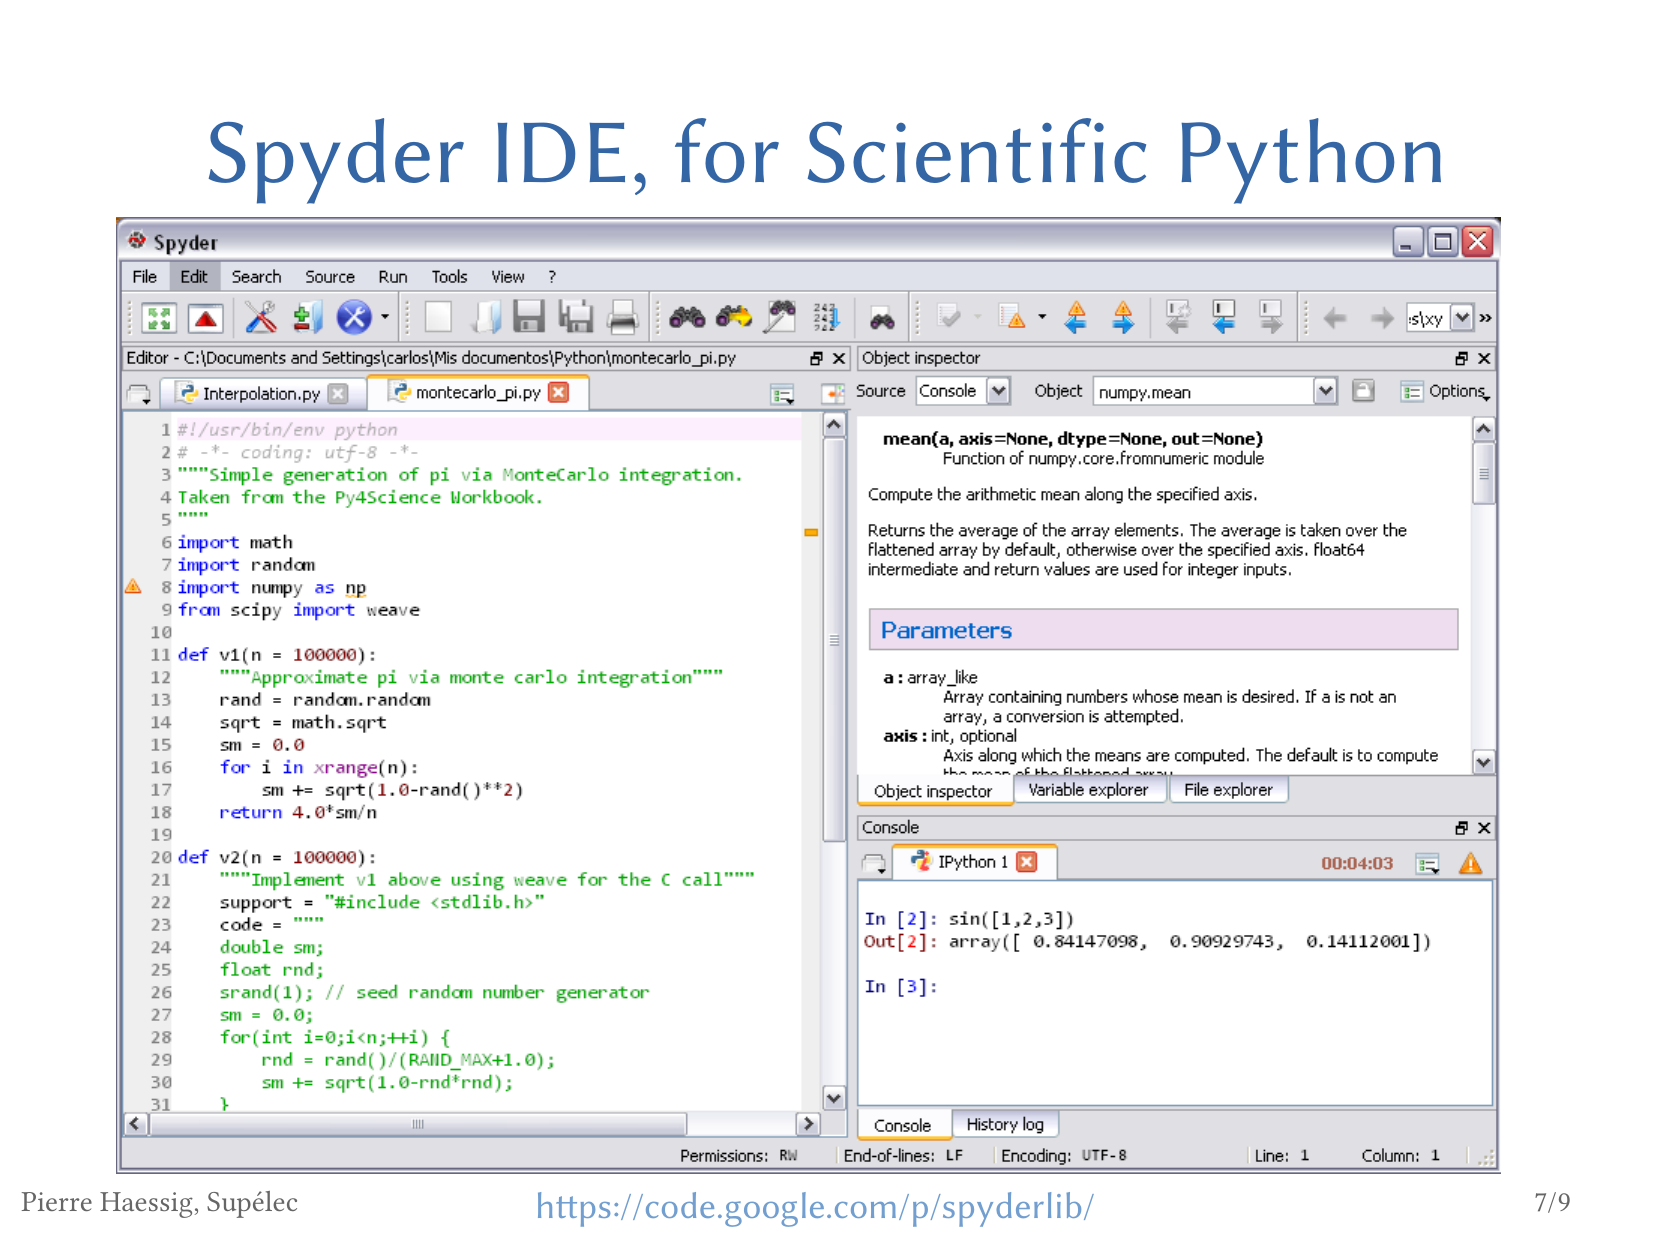

# Spyder IDE, for Scientific Python
https://code.google.com/p/spyderlib/
7